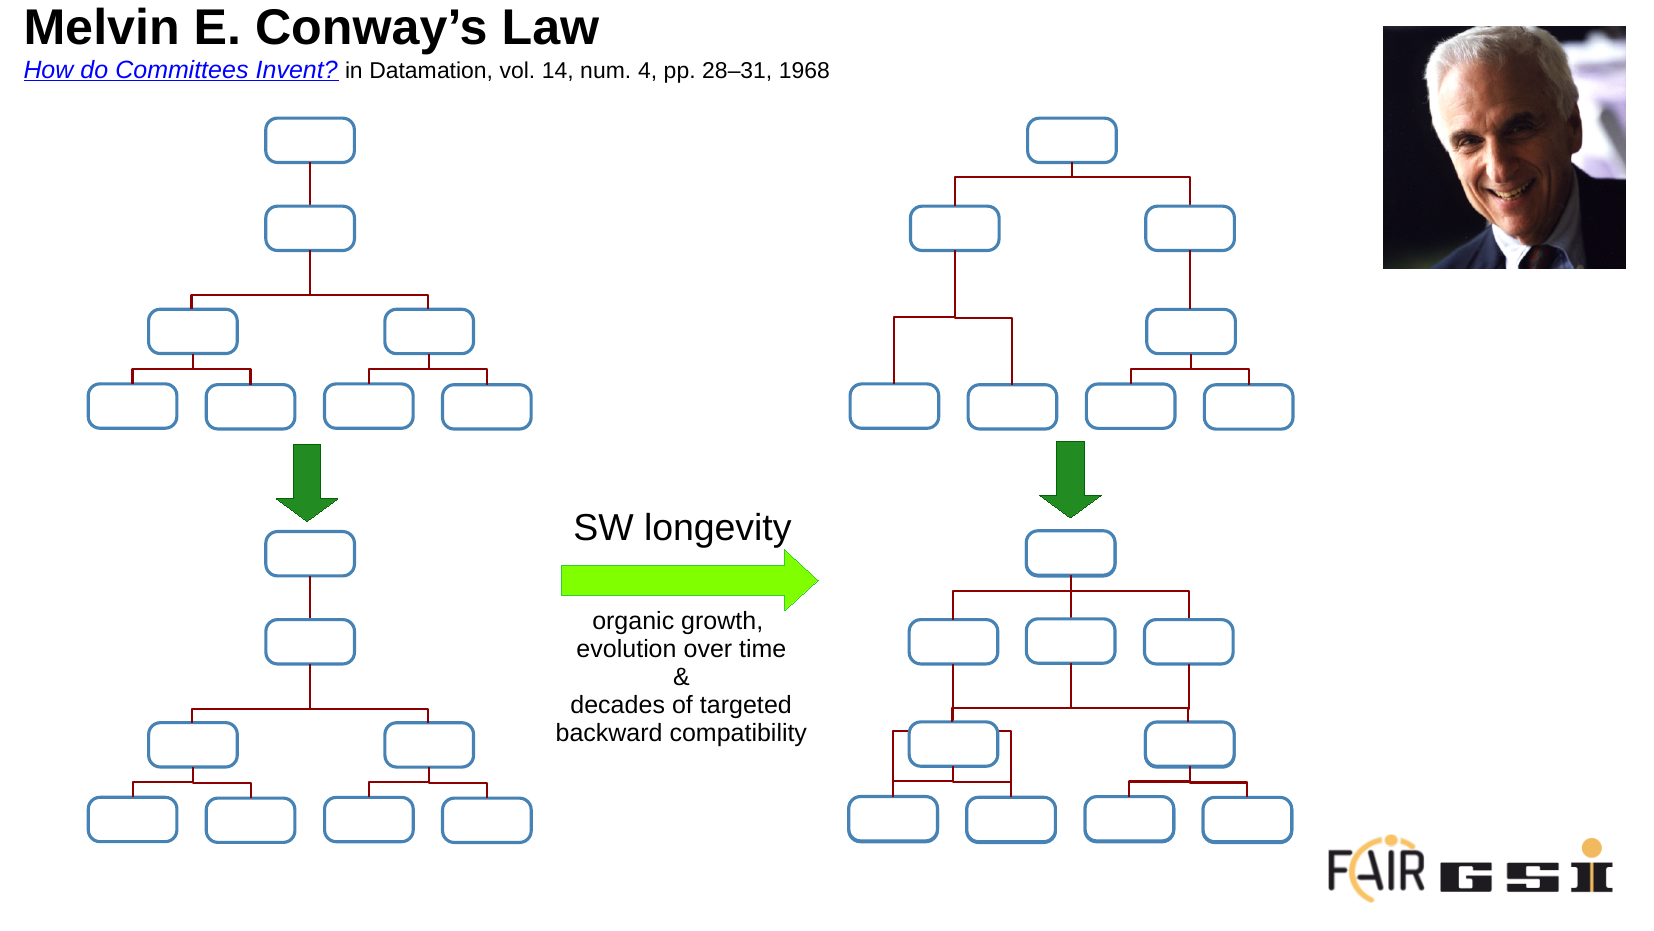

# Melvin E. Conway’s Law How do Committees Invent? in Datamation, vol. 14, num. 4, pp. 28–31, 1968
SW longevity
organic growth,
evolution over time
&
decades of targeted
backward compatibility